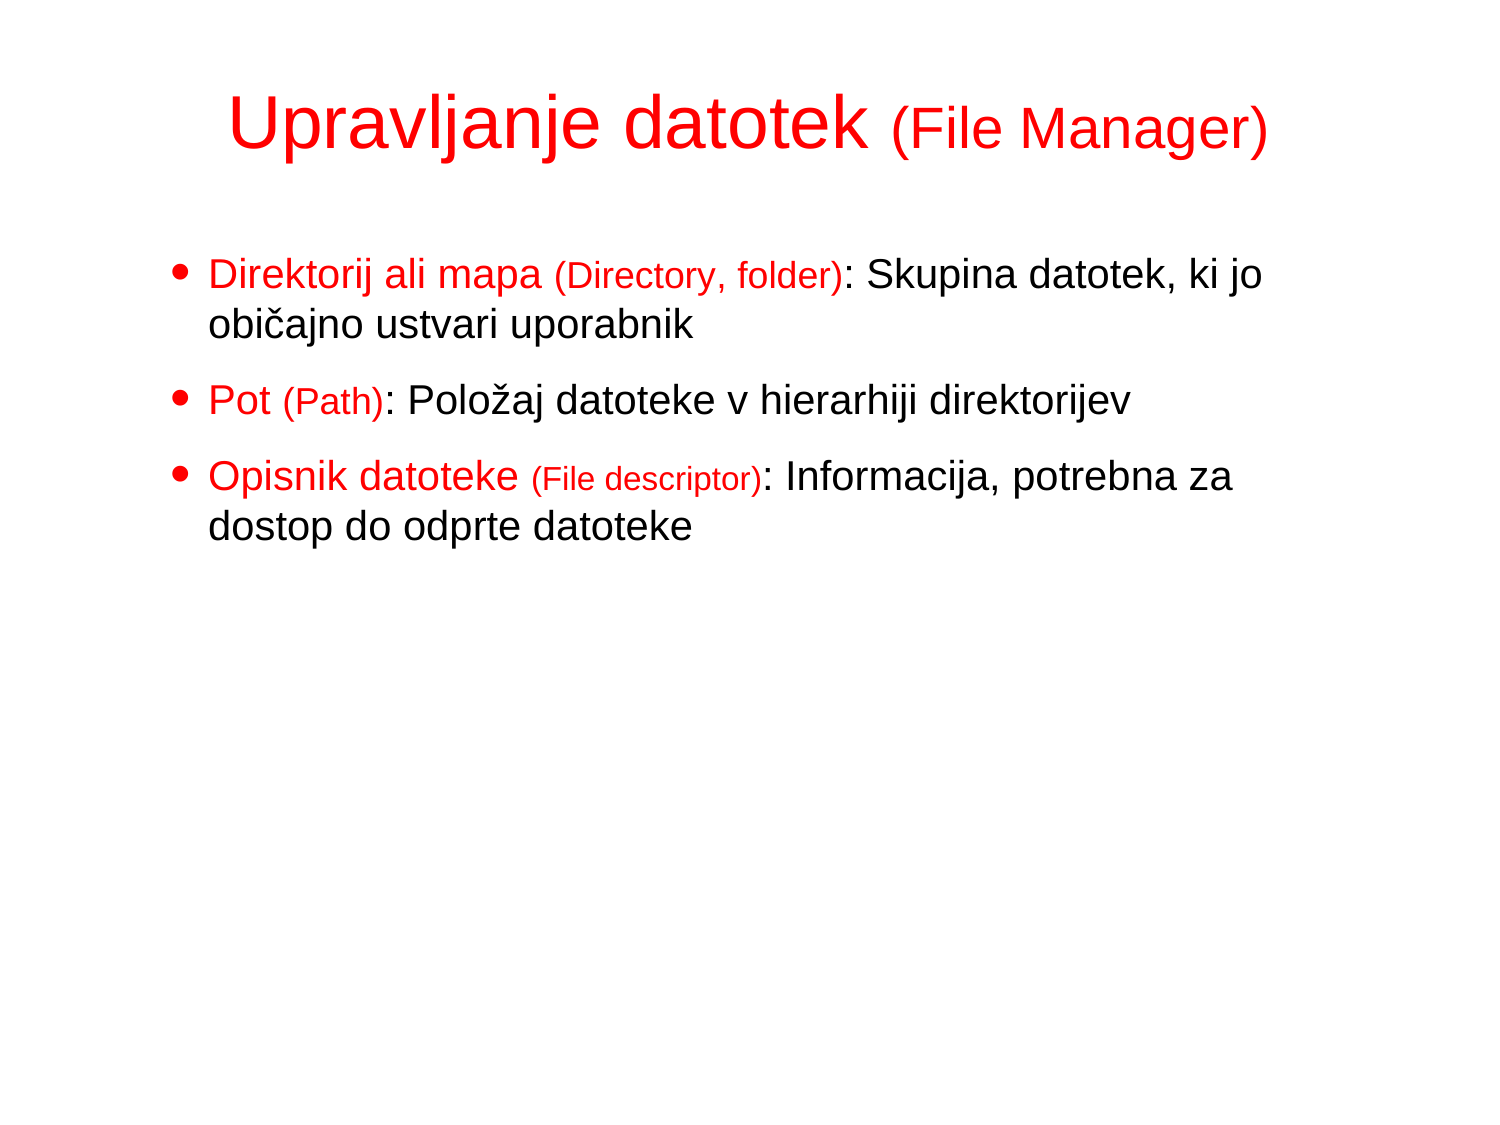

# Upravljanje datotek (File Manager)
Direktorij ali mapa (Directory, folder): Skupina datotek, ki jo običajno ustvari uporabnik
Pot (Path): Položaj datoteke v hierarhiji direktorijev
Opisnik datoteke (File descriptor): Informacija, potrebna za dostop do odprte datoteke